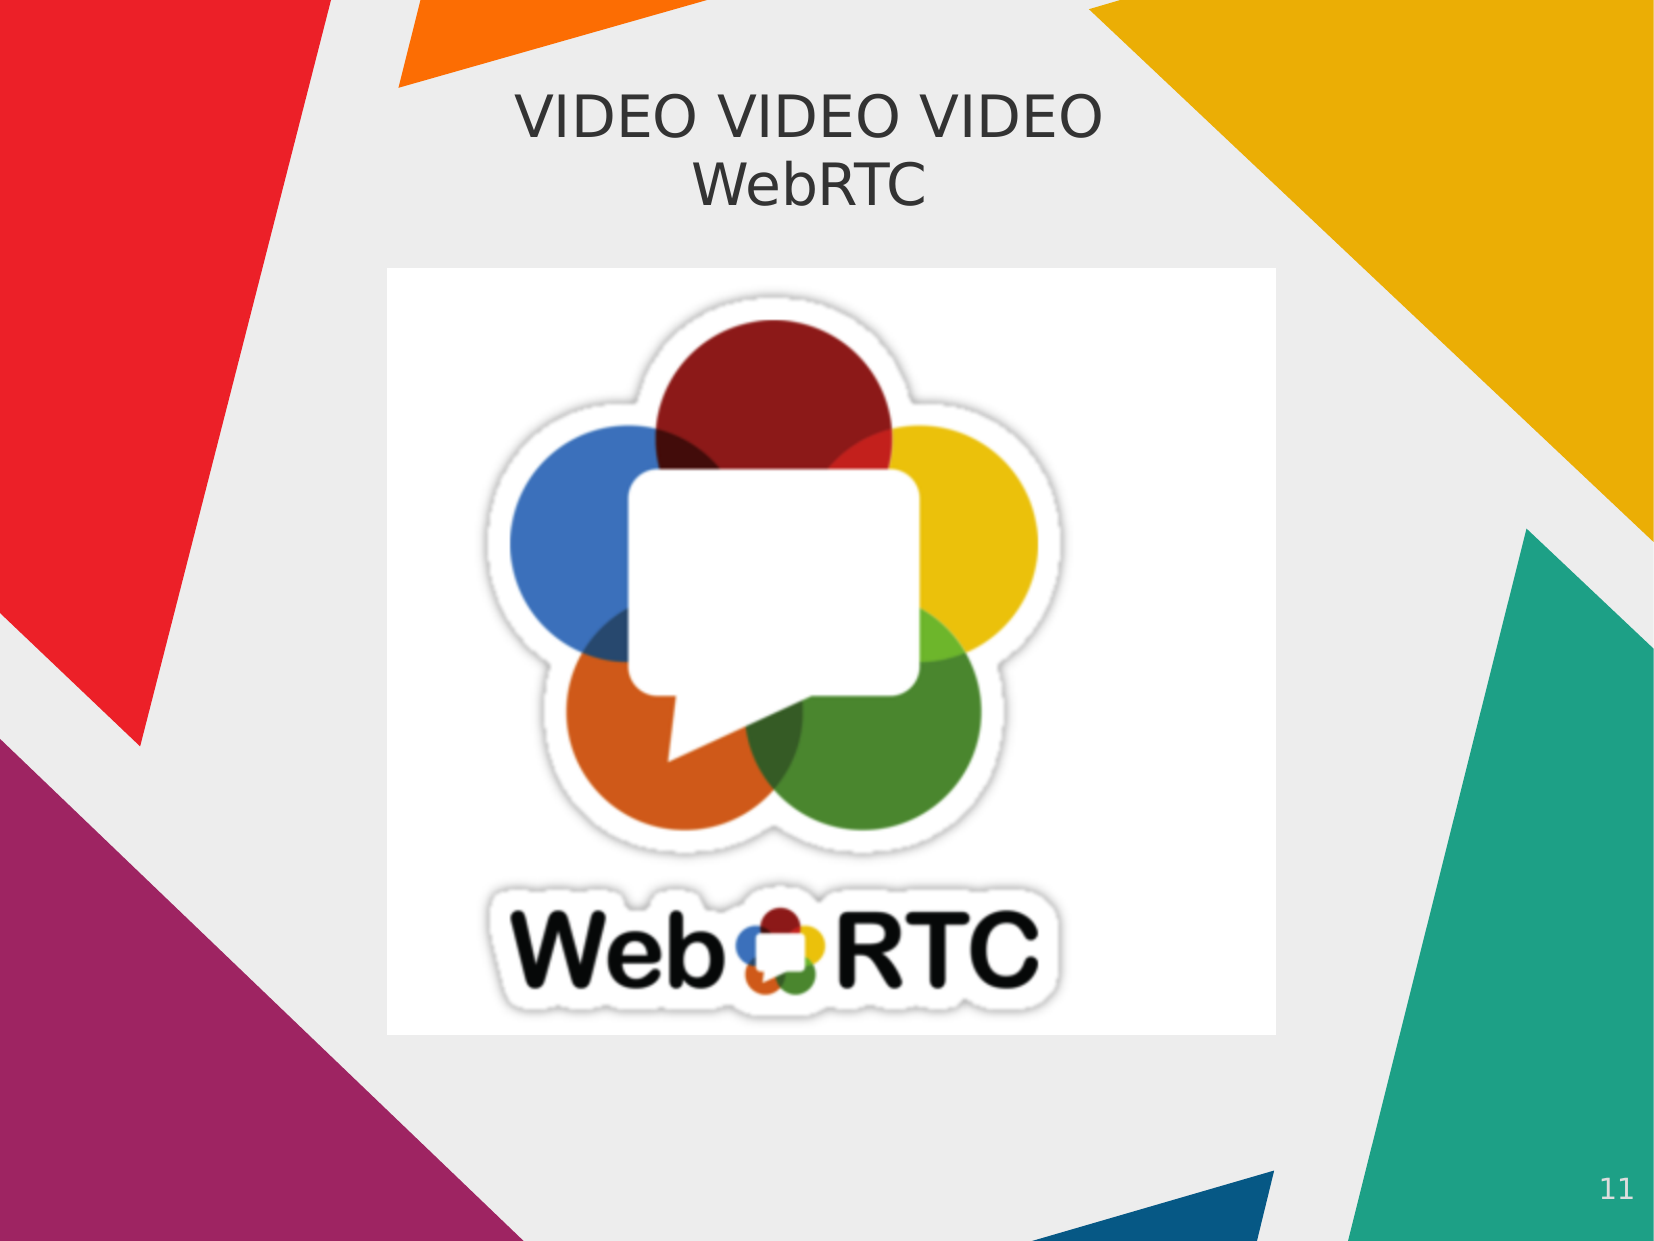

# VIDEO VIDEO VIDEO WebRTC
f
11